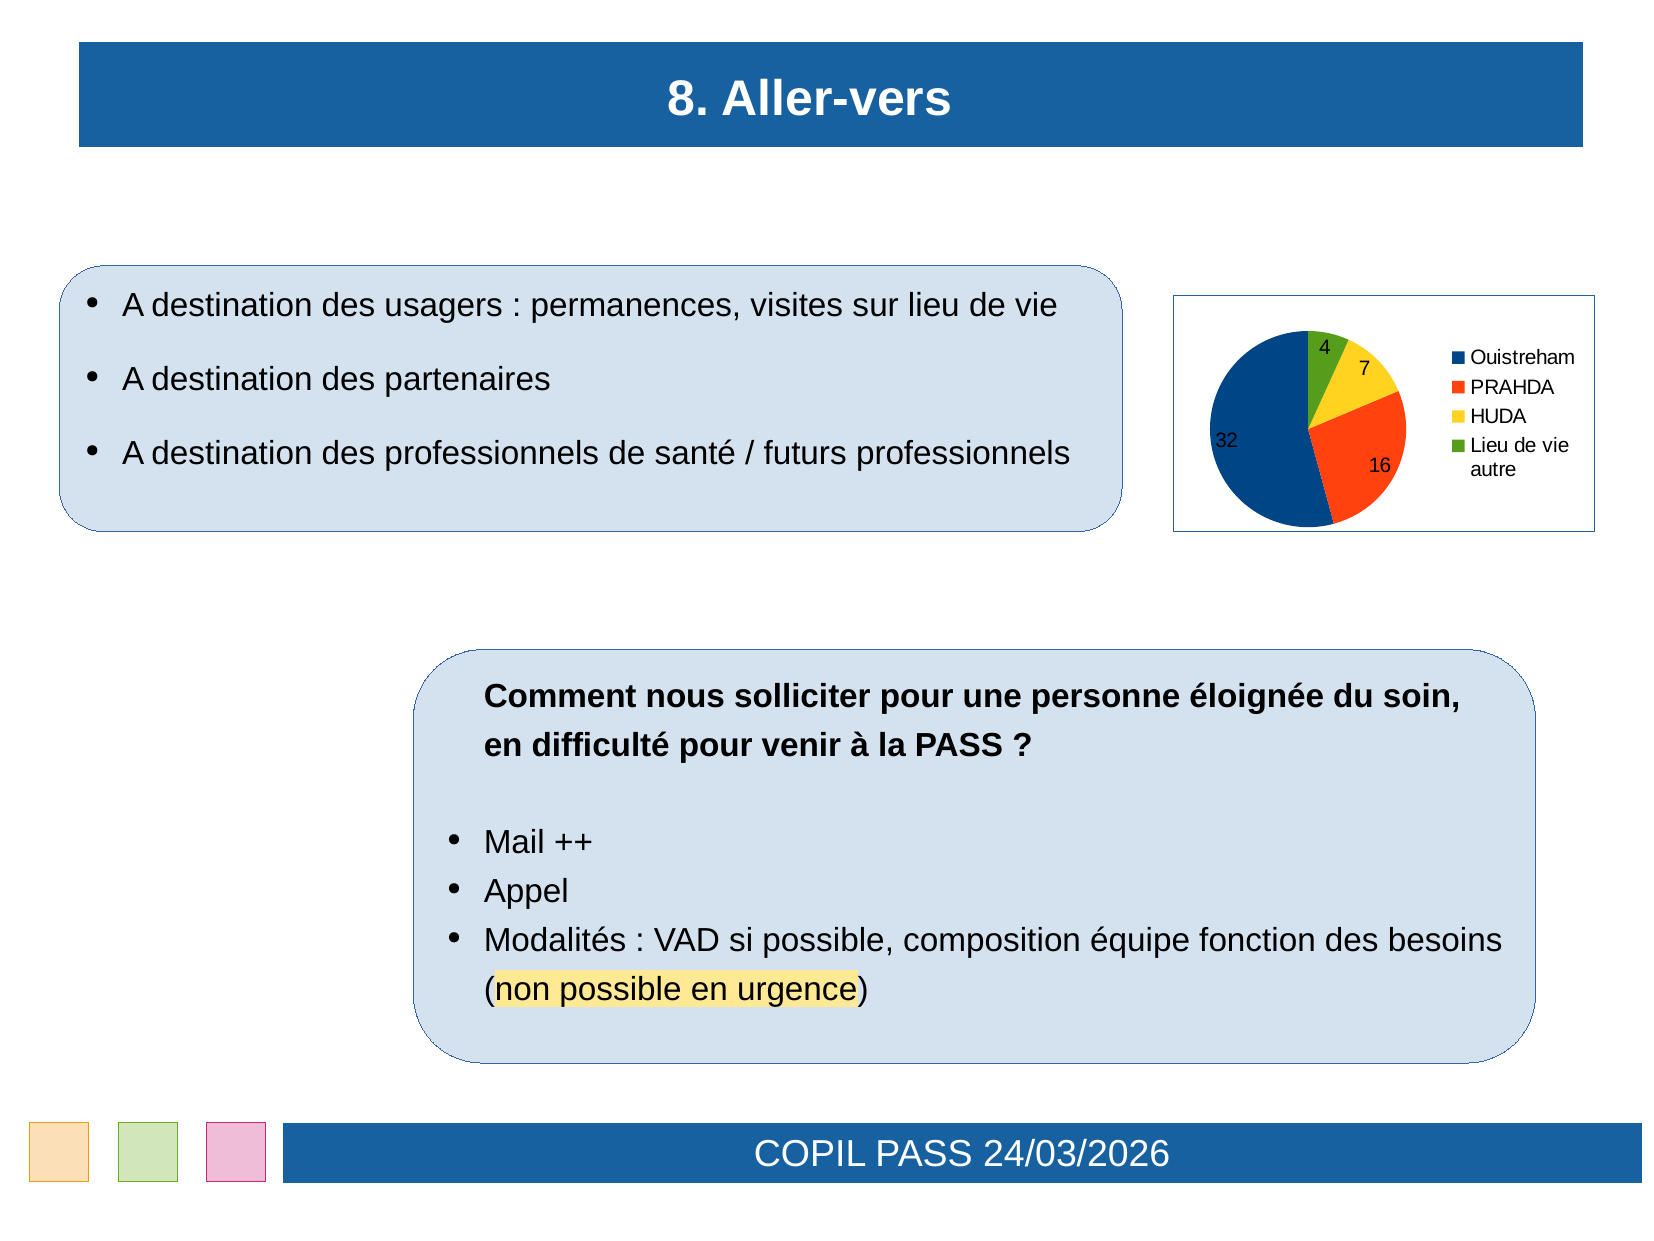

# 8. Aller-vers
A destination des usagers : permanences, visites sur lieu de vie
A destination des partenaires
A destination des professionnels de santé / futurs professionnels
### Chart
| Category | Colonne B |
|---|---|
| Ouistreham | 32.0 |
| PRAHDA | 16.0 |
| HUDA | 7.0 |
| Lieu de vie autre | 4.0 |Comment nous solliciter pour une personne éloignée du soin,
en difficulté pour venir à la PASS ?
Mail ++
Appel
Modalités : VAD si possible, composition équipe fonction des besoins
(non possible en urgence)
COPIL PASS 24/03/2026